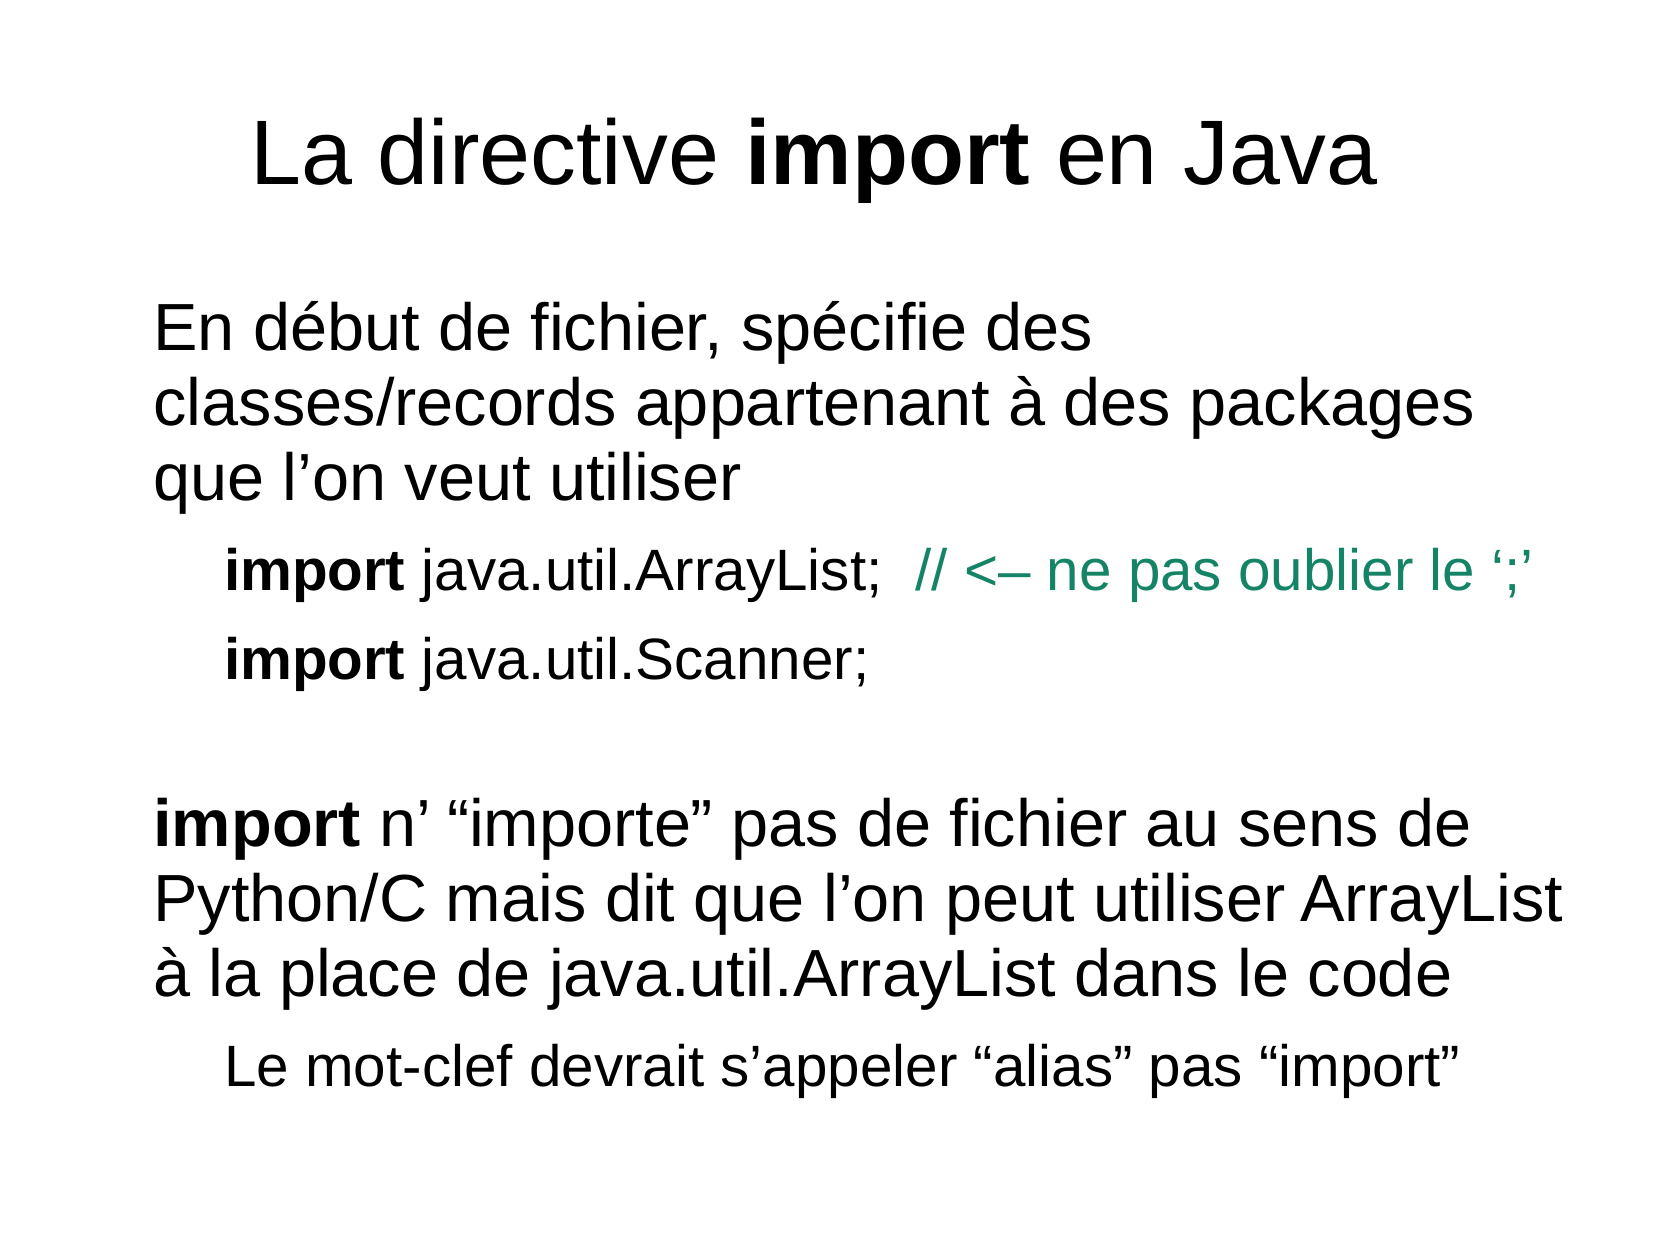

# La directive import en Java
En début de fichier, spécifie des classes/records appartenant à des packages que l’on veut utiliser
import java.util.ArrayList; // <– ne pas oublier le ‘;’
import java.util.Scanner;
import n’ “importe” pas de fichier au sens de Python/C mais dit que l’on peut utiliser ArrayList à la place de java.util.ArrayList dans le code
Le mot-clef devrait s’appeler “alias” pas “import”